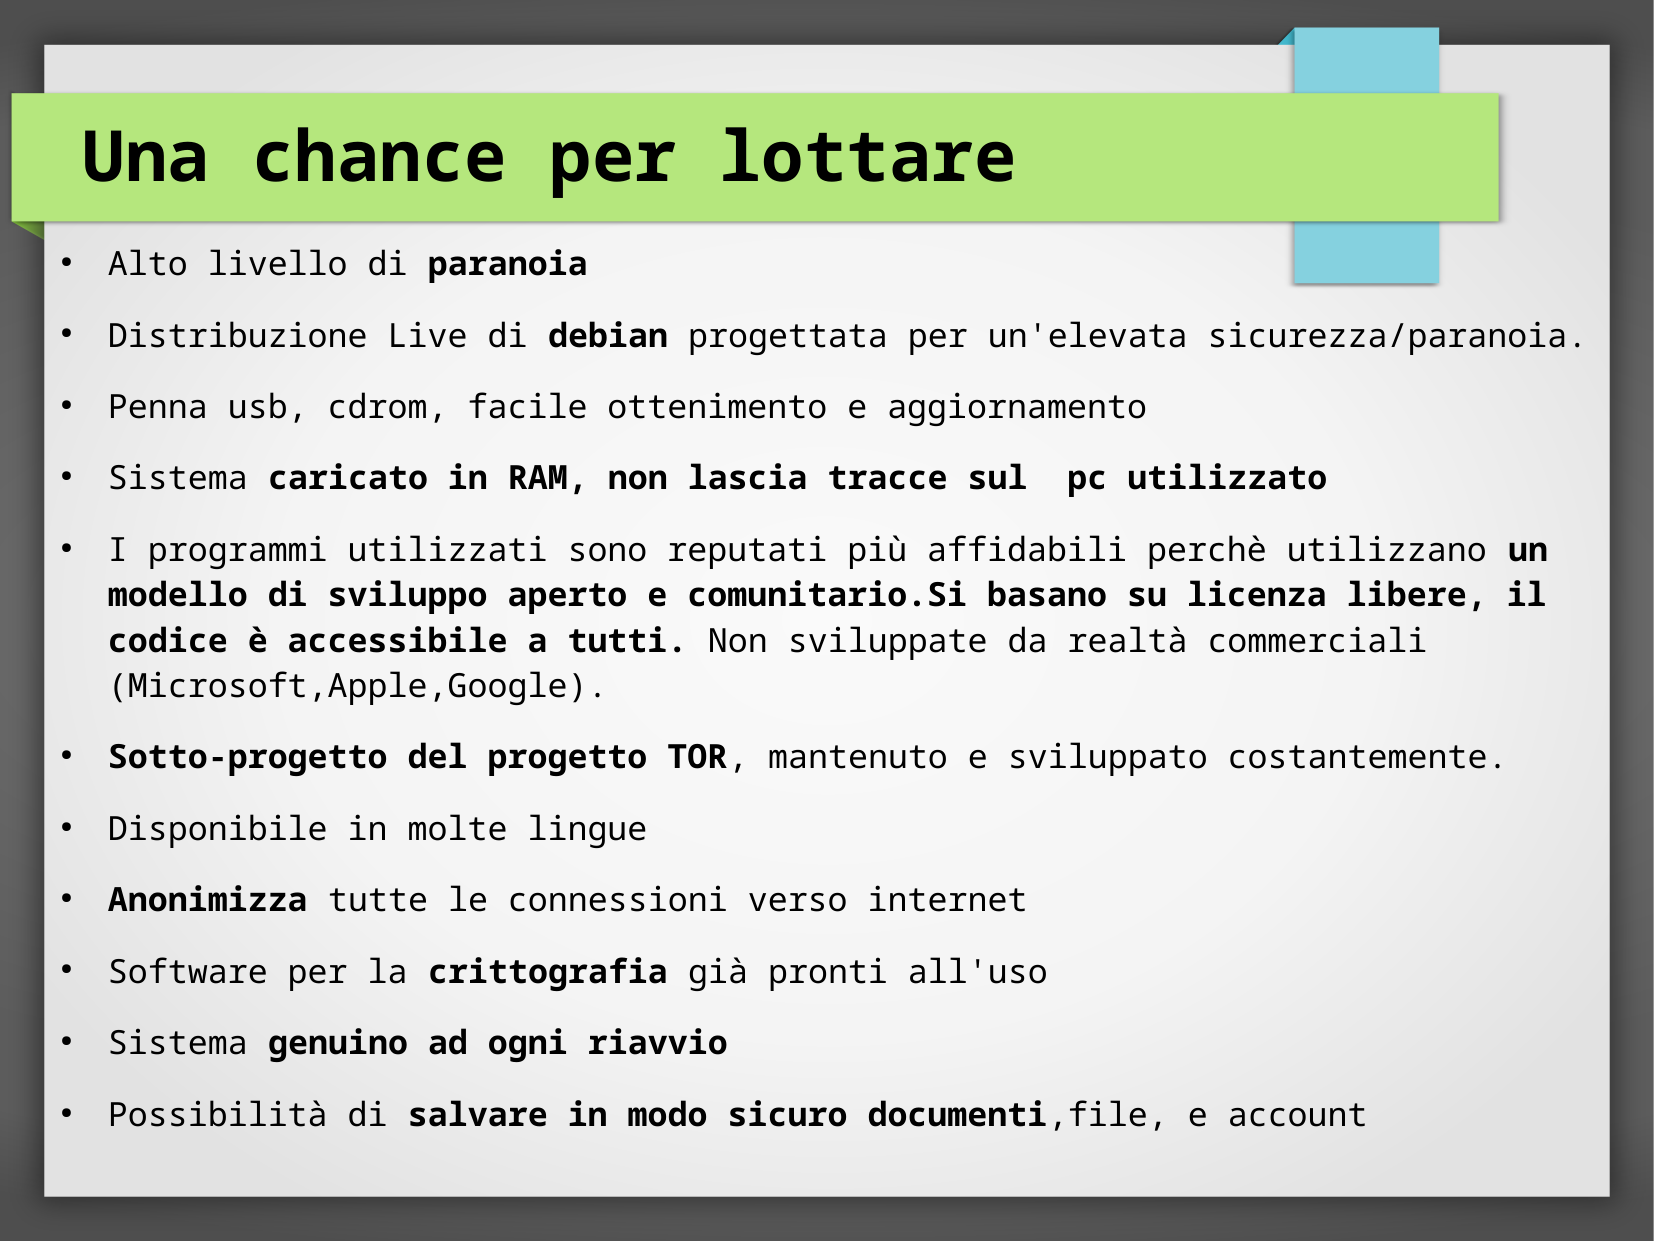

# Una chance per lottare
Alto livello di paranoia
Distribuzione Live di debian progettata per un'elevata sicurezza/paranoia.
Penna usb, cdrom, facile ottenimento e aggiornamento
Sistema caricato in RAM, non lascia tracce sul pc utilizzato
I programmi utilizzati sono reputati più affidabili perchè utilizzano un modello di sviluppo aperto e comunitario.Si basano su licenza libere, il codice è accessibile a tutti. Non sviluppate da realtà commerciali (Microsoft,Apple,Google).
Sotto-progetto del progetto TOR, mantenuto e sviluppato costantemente.
Disponibile in molte lingue
Anonimizza tutte le connessioni verso internet
Software per la crittografia già pronti all'uso
Sistema genuino ad ogni riavvio
Possibilità di salvare in modo sicuro documenti,file, e account